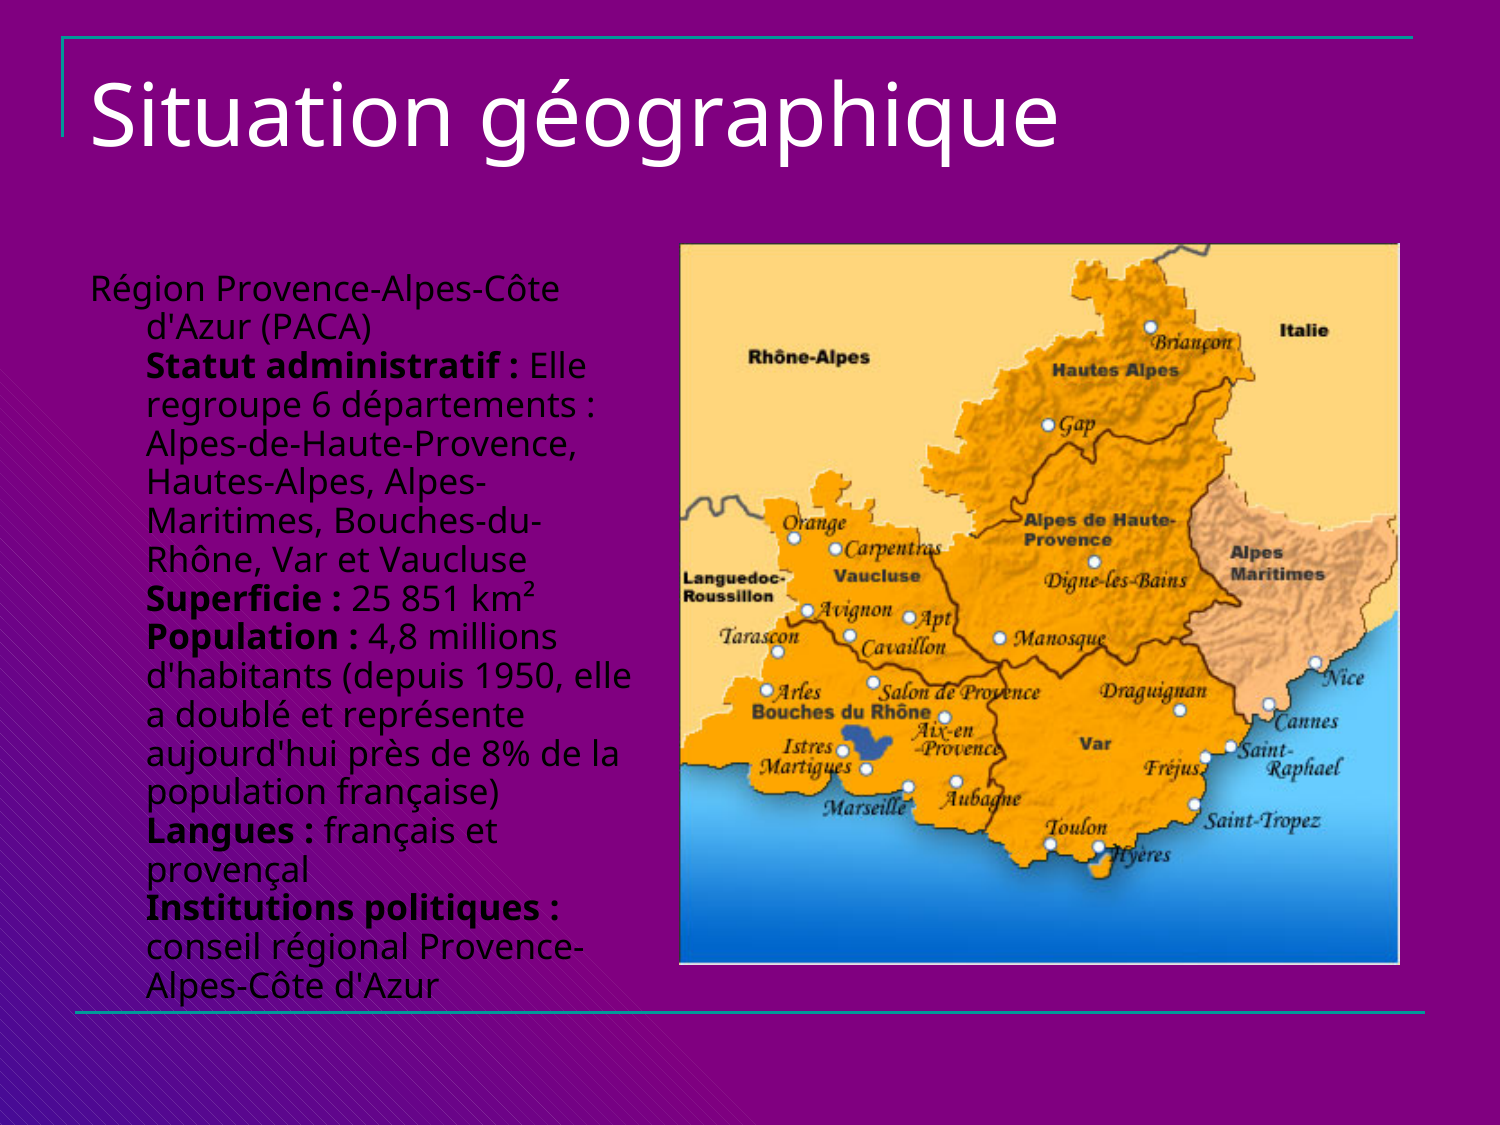

# Situation géographique
Région Provence-Alpes-Côte d'Azur (PACA)
Statut administratif : Elle regroupe 6 départements : Alpes-de-Haute-Provence, Hautes-Alpes, Alpes-Maritimes, Bouches-du-Rhône, Var et Vaucluse
Superficie : 25 851 km²
Population : 4,8 millions d'habitants (depuis 1950, elle a doublé et représente aujourd'hui près de 8% de la population française)
Langues : français et provençal
Institutions politiques : conseil régional Provence-Alpes-Côte d'Azur